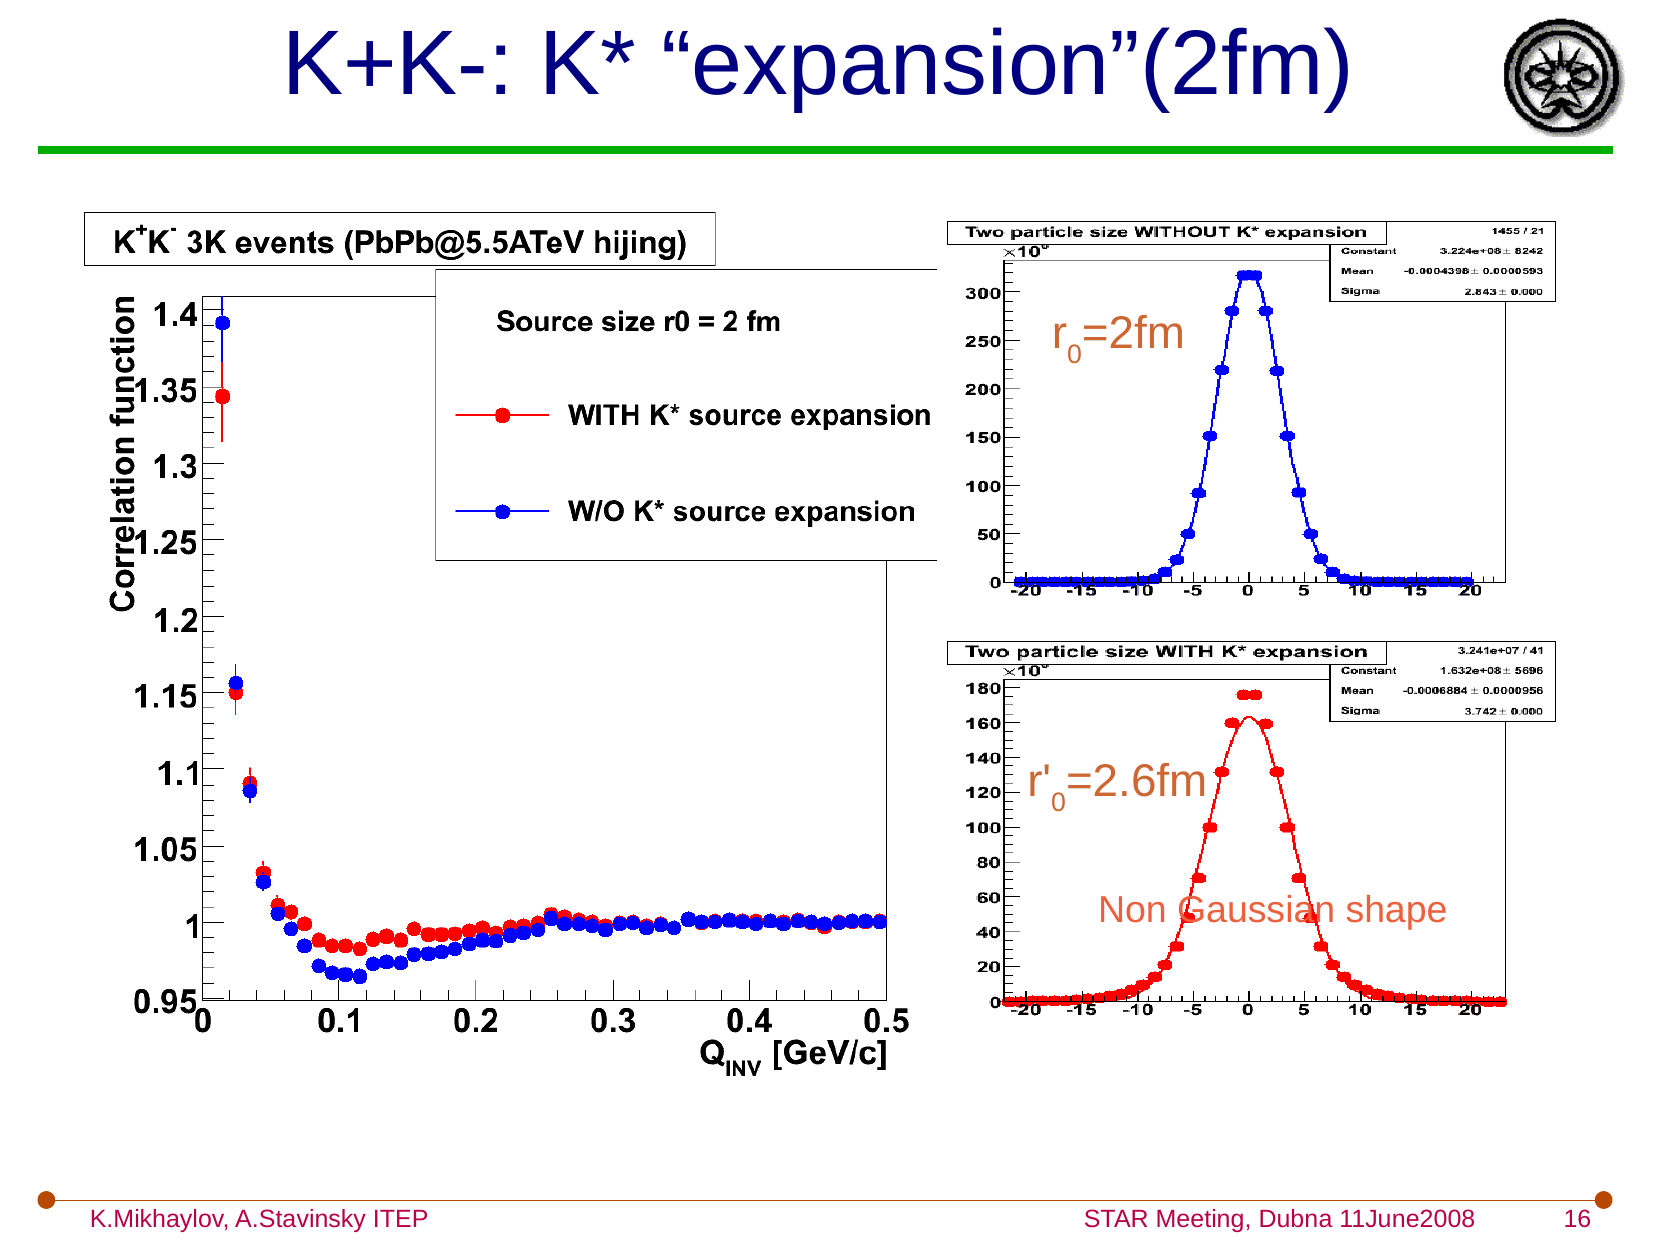

# K+K-: K* “expansion”(2fm)
r0=2fm
r'0=2.6fm
Non Gaussian shape
K.Mikhaylov, A.Stavinsky ITEP STAR Meeting, Dubna 11June2008